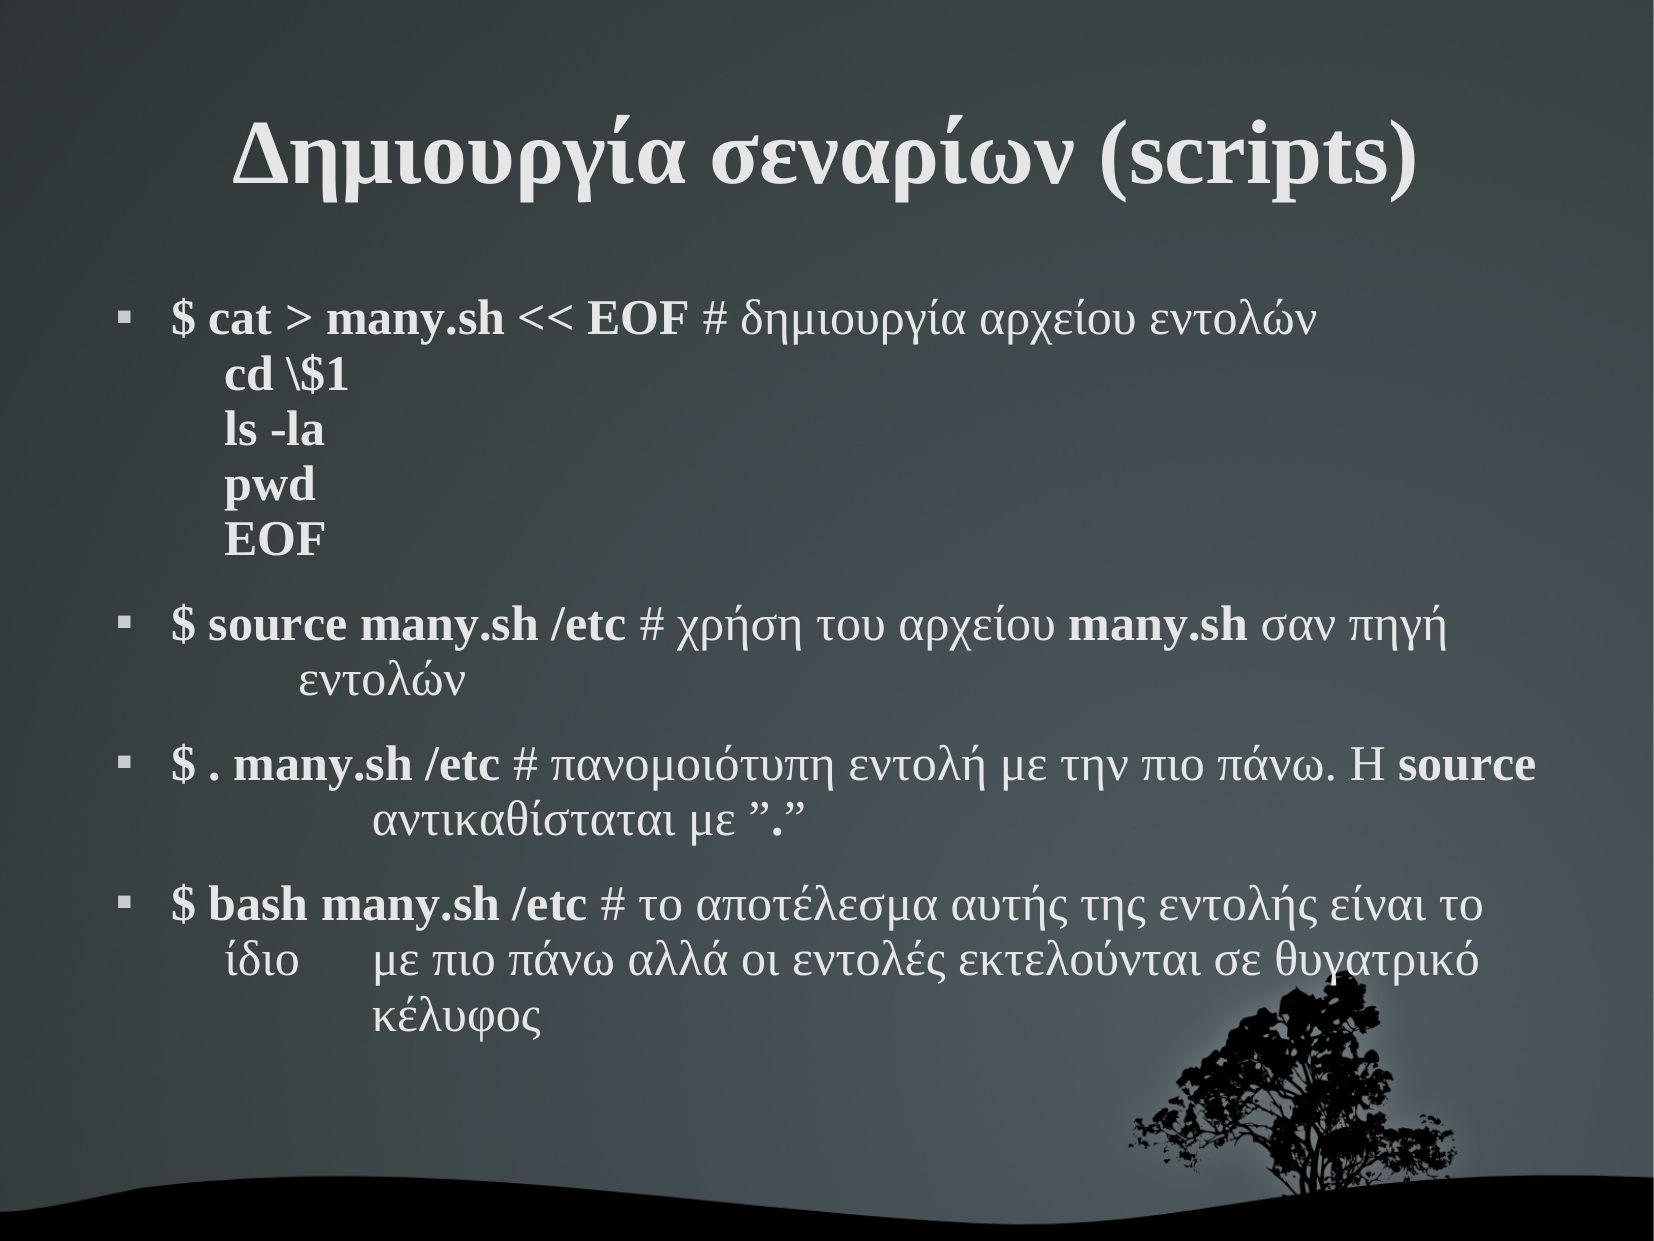

# Δημιουργία σεναρίων (scripts)
$ cat > many.sh << EOF # δημιουργία αρχείου εντολών
cd \$1
ls -la
pwd
EOF
$ source many.sh /etc # χρήση του αρχείου many.sh σαν πηγή 			εντολών
$ . many.sh /etc # πανομοιότυπη εντολή με την πιο πάνω. Η source 			αντικαθίσταται με ”.”
$ bash many.sh /etc # το αποτέλεσμα αυτής της εντολής είναι το ίδιο 	με πιο πάνω αλλά οι εντολές εκτελούνται σε θυγατρικό 			κέλυφος